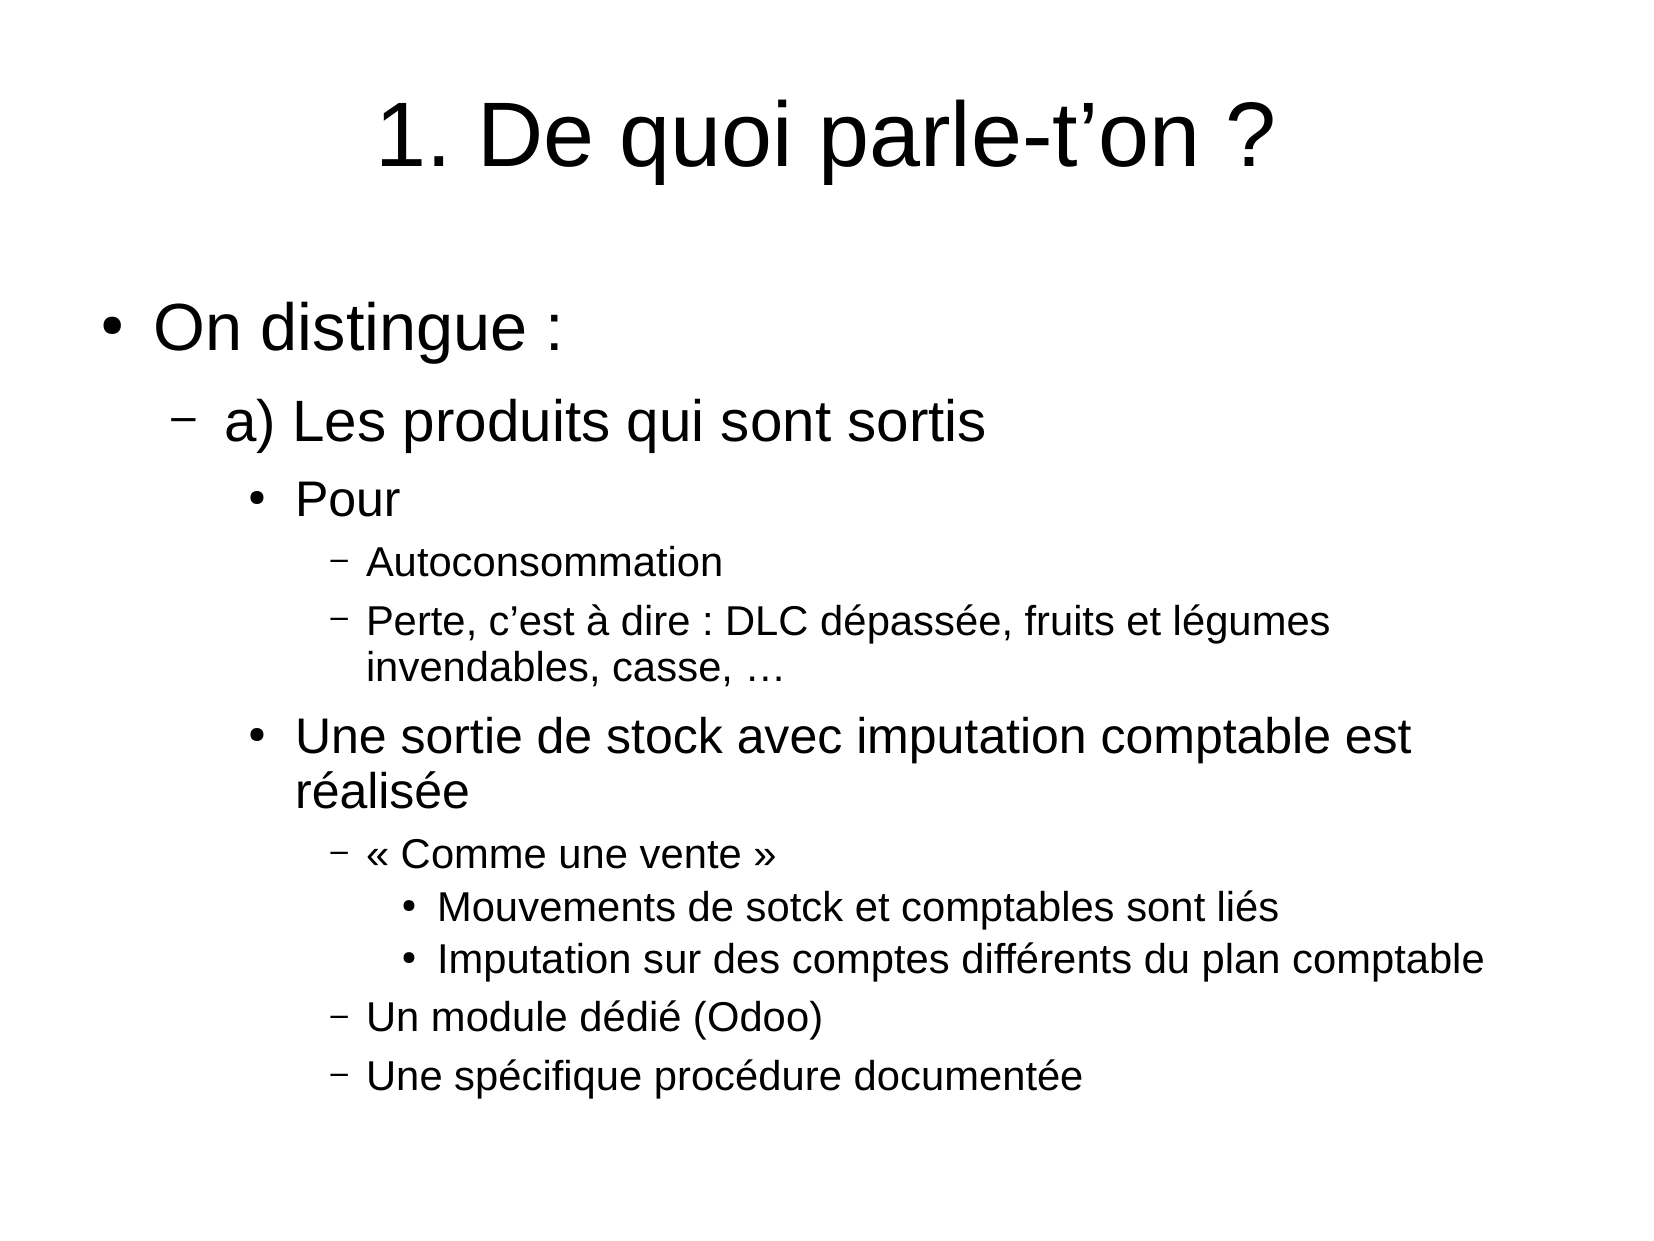

# 1. De quoi parle-t’on ?
On distingue :
a) Les produits qui sont sortis
Pour
Autoconsommation
Perte, c’est à dire : DLC dépassée, fruits et légumes invendables, casse, …
Une sortie de stock avec imputation comptable est réalisée
« Comme une vente »
Mouvements de sotck et comptables sont liés
Imputation sur des comptes différents du plan comptable
Un module dédié (Odoo)
Une spécifique procédure documentée